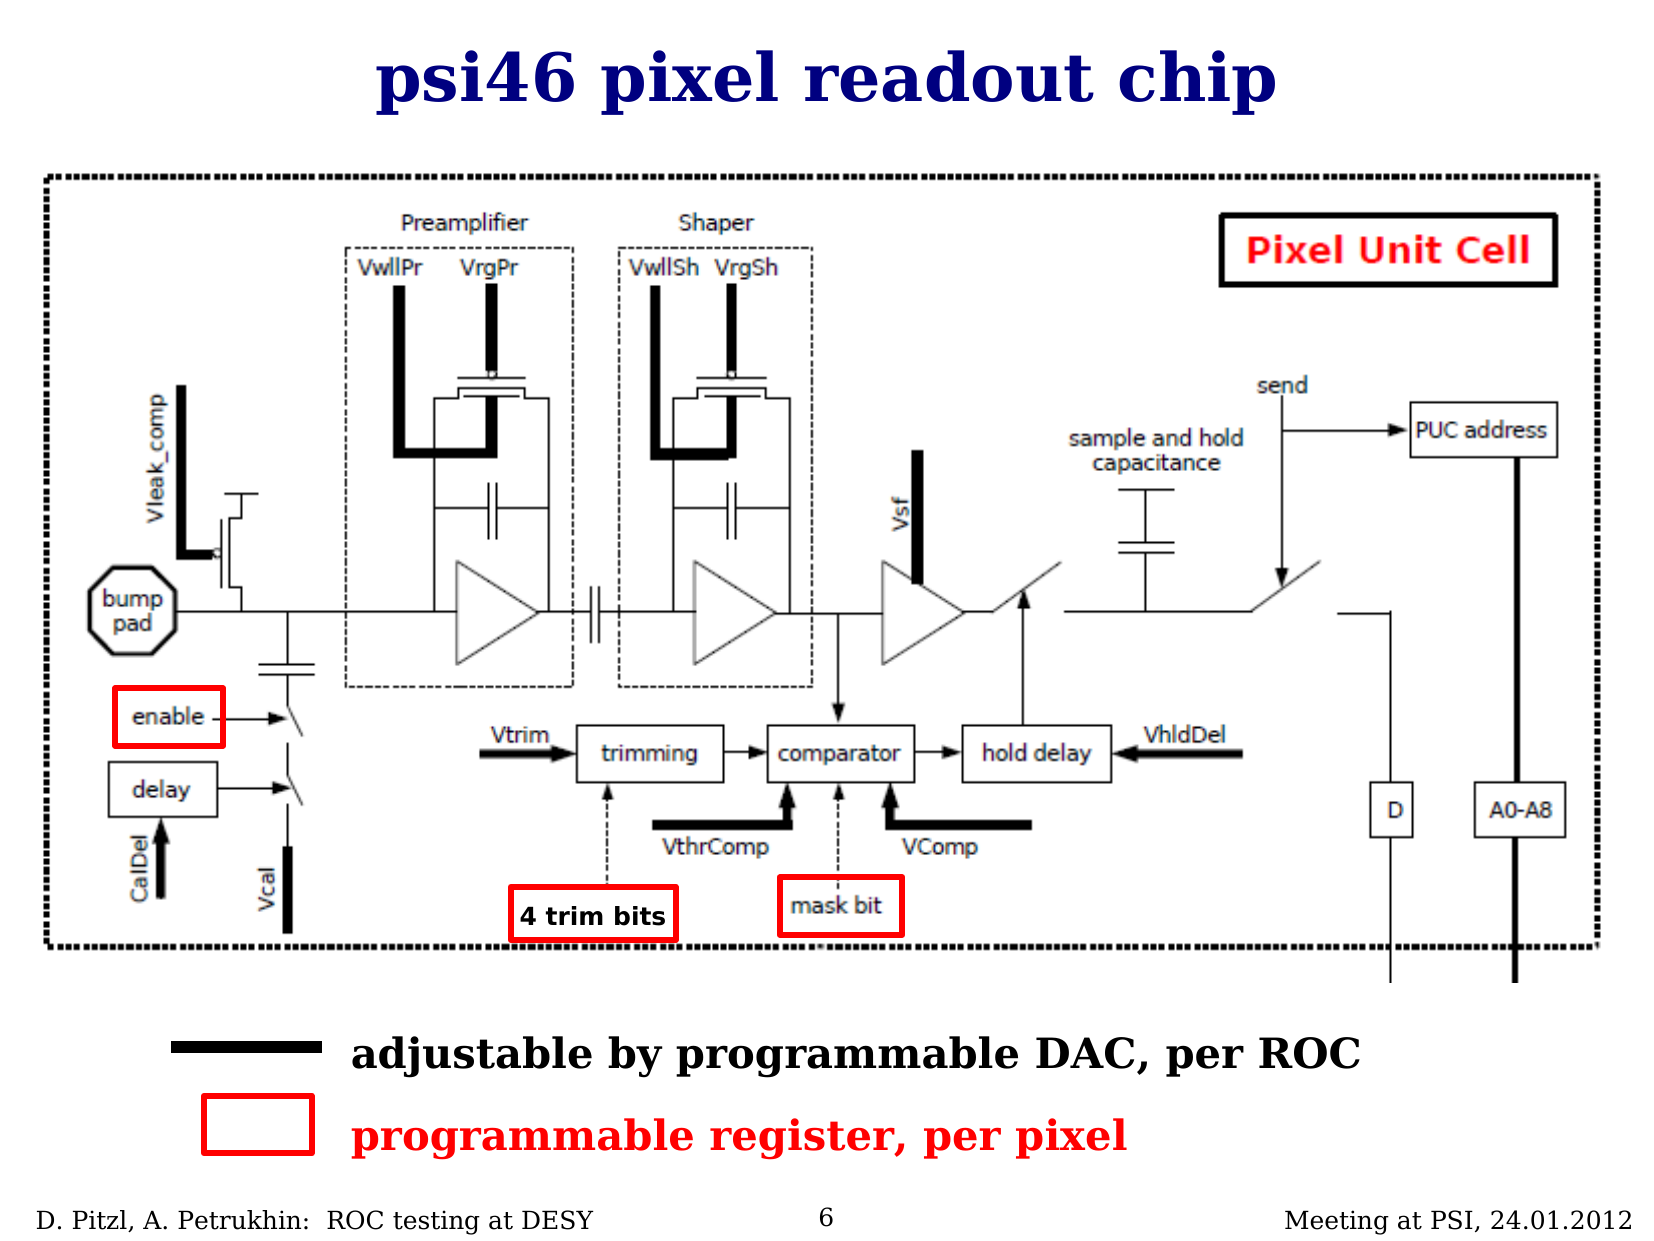

# psi46 pixel readout chip
4 trim bits
adjustable by programmable DAC, per ROC
programmable register, per pixel